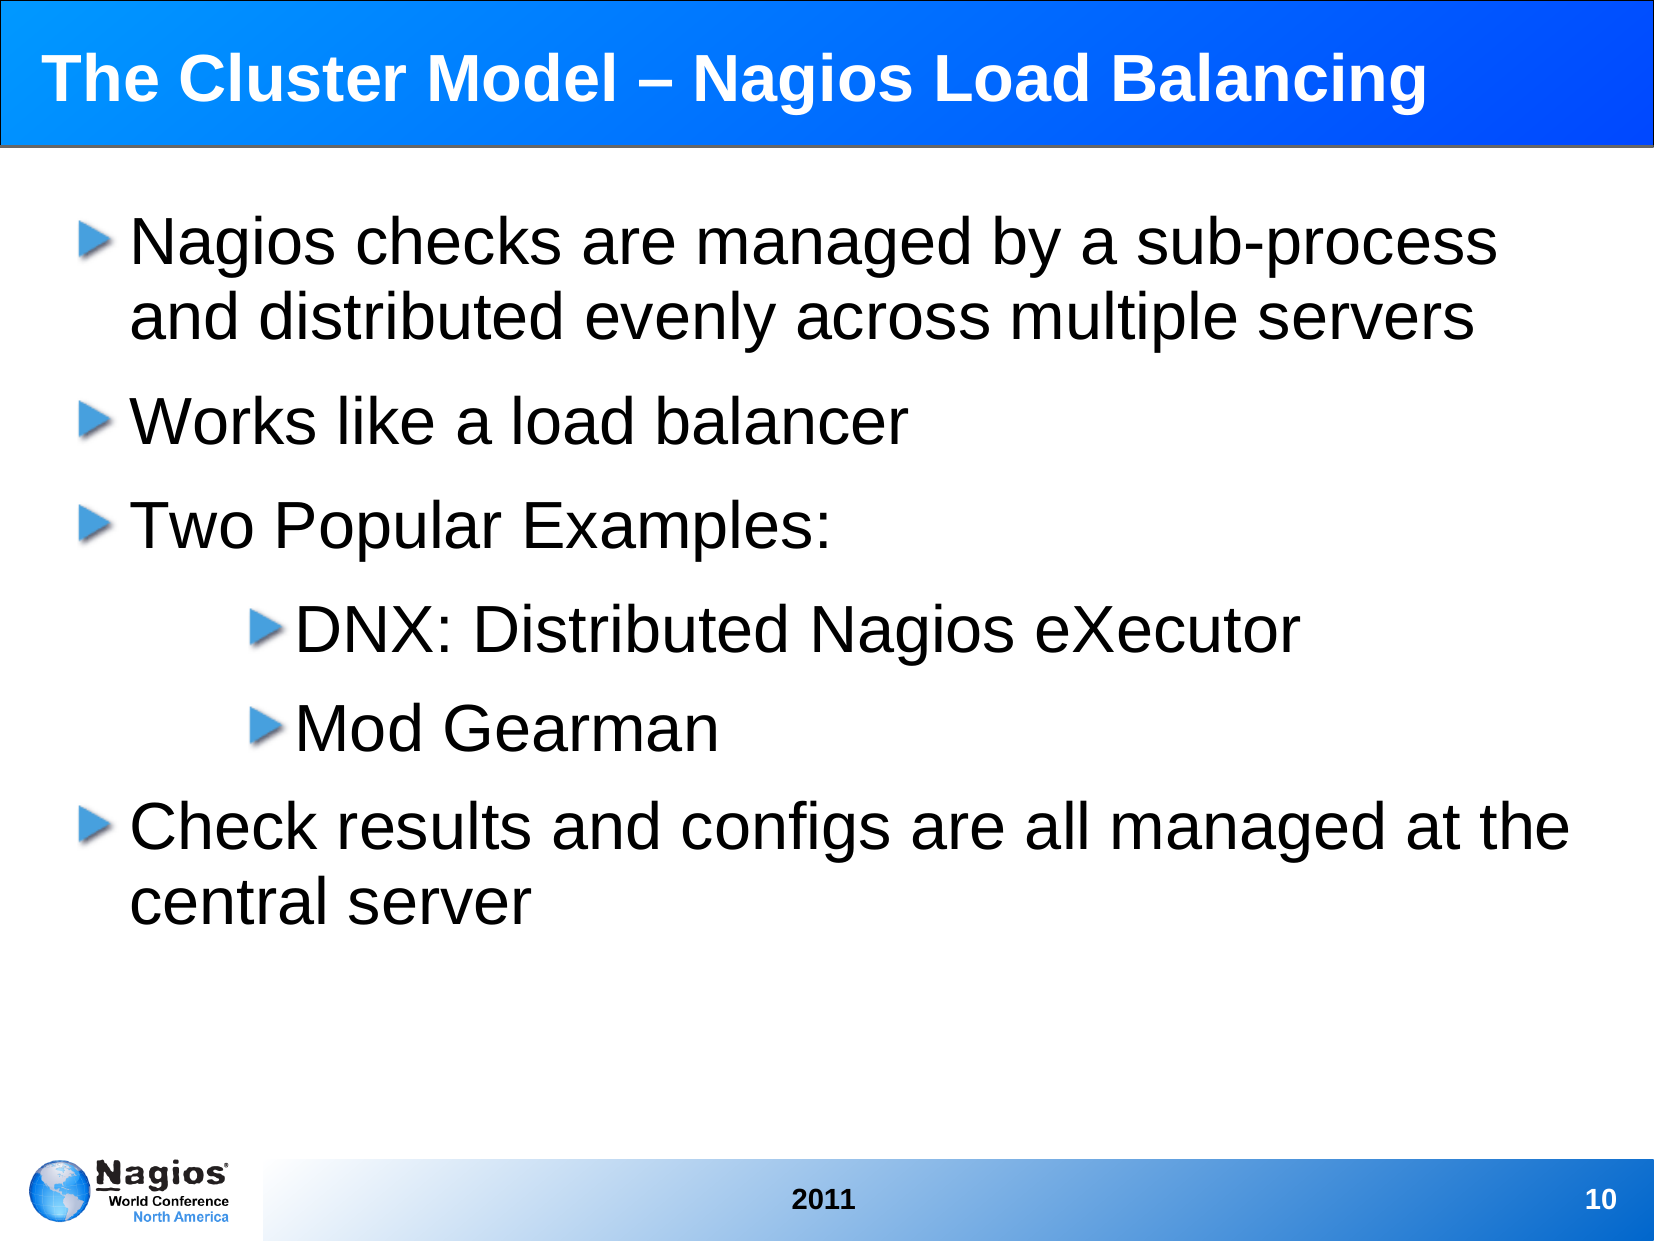

# The Cluster Model – Nagios Load Balancing
Nagios checks are managed by a sub-process and distributed evenly across multiple servers
Works like a load balancer
Two Popular Examples:
DNX: Distributed Nagios eXecutor
Mod Gearman
Check results and configs are all managed at the central server
2011
10